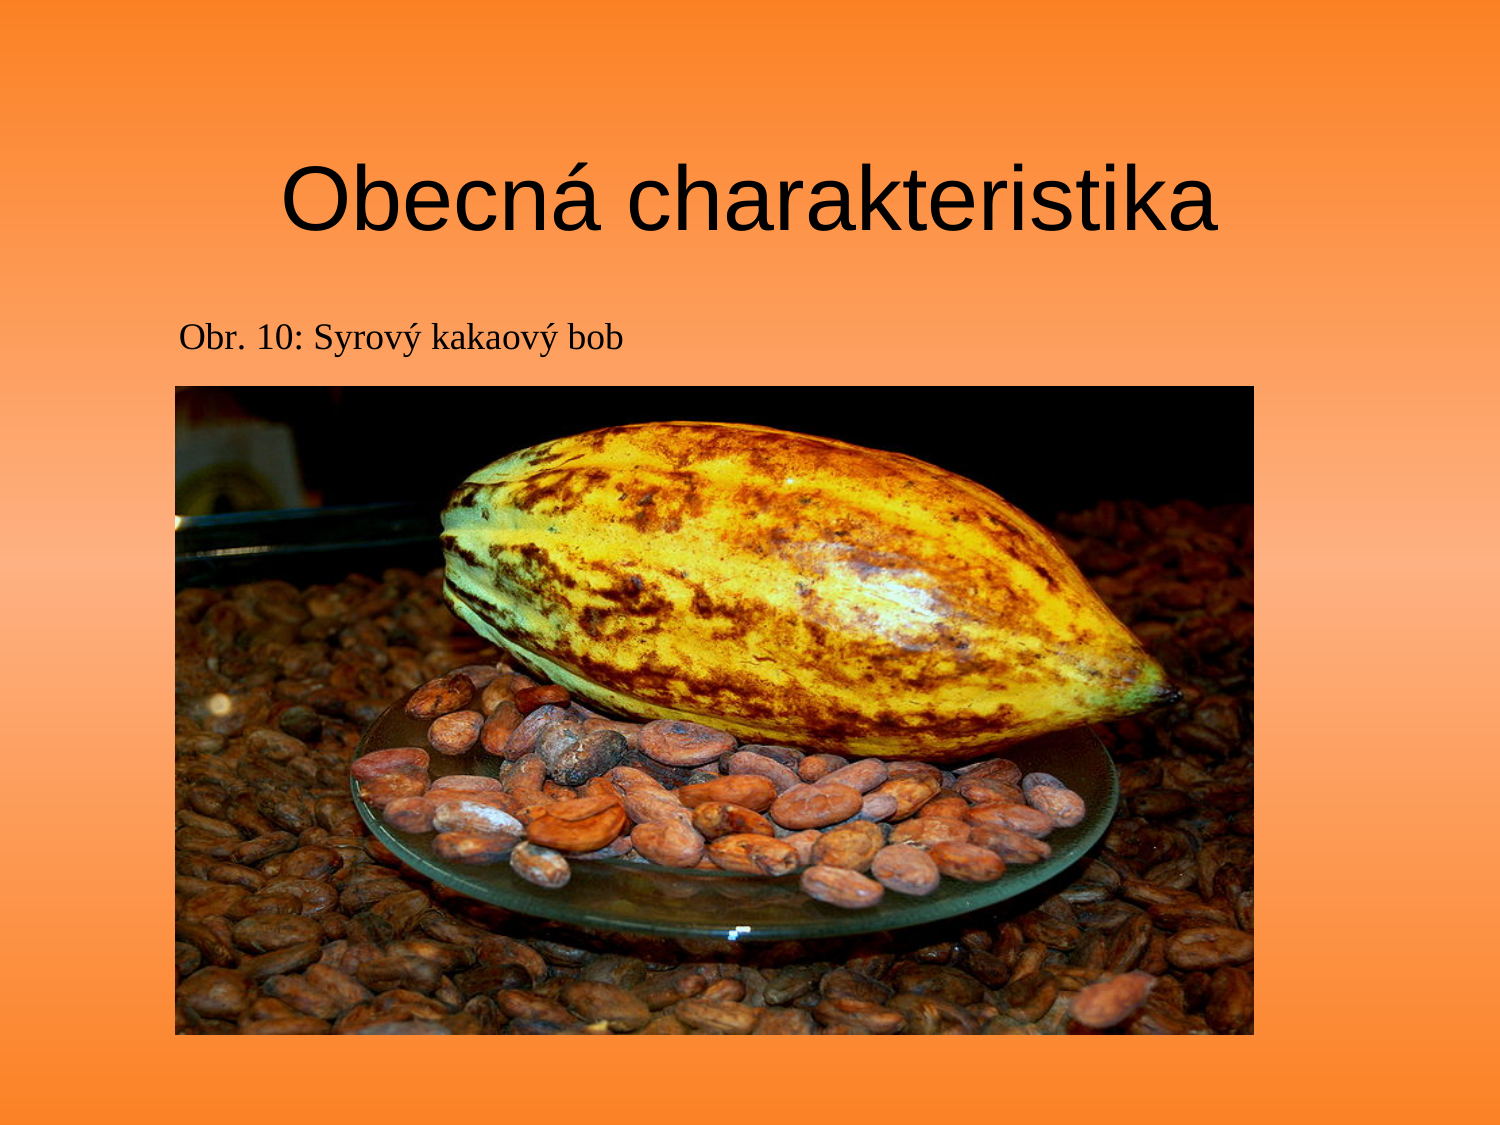

# Obecná charakteristika
Obr. 10: Syrový kakaový bob